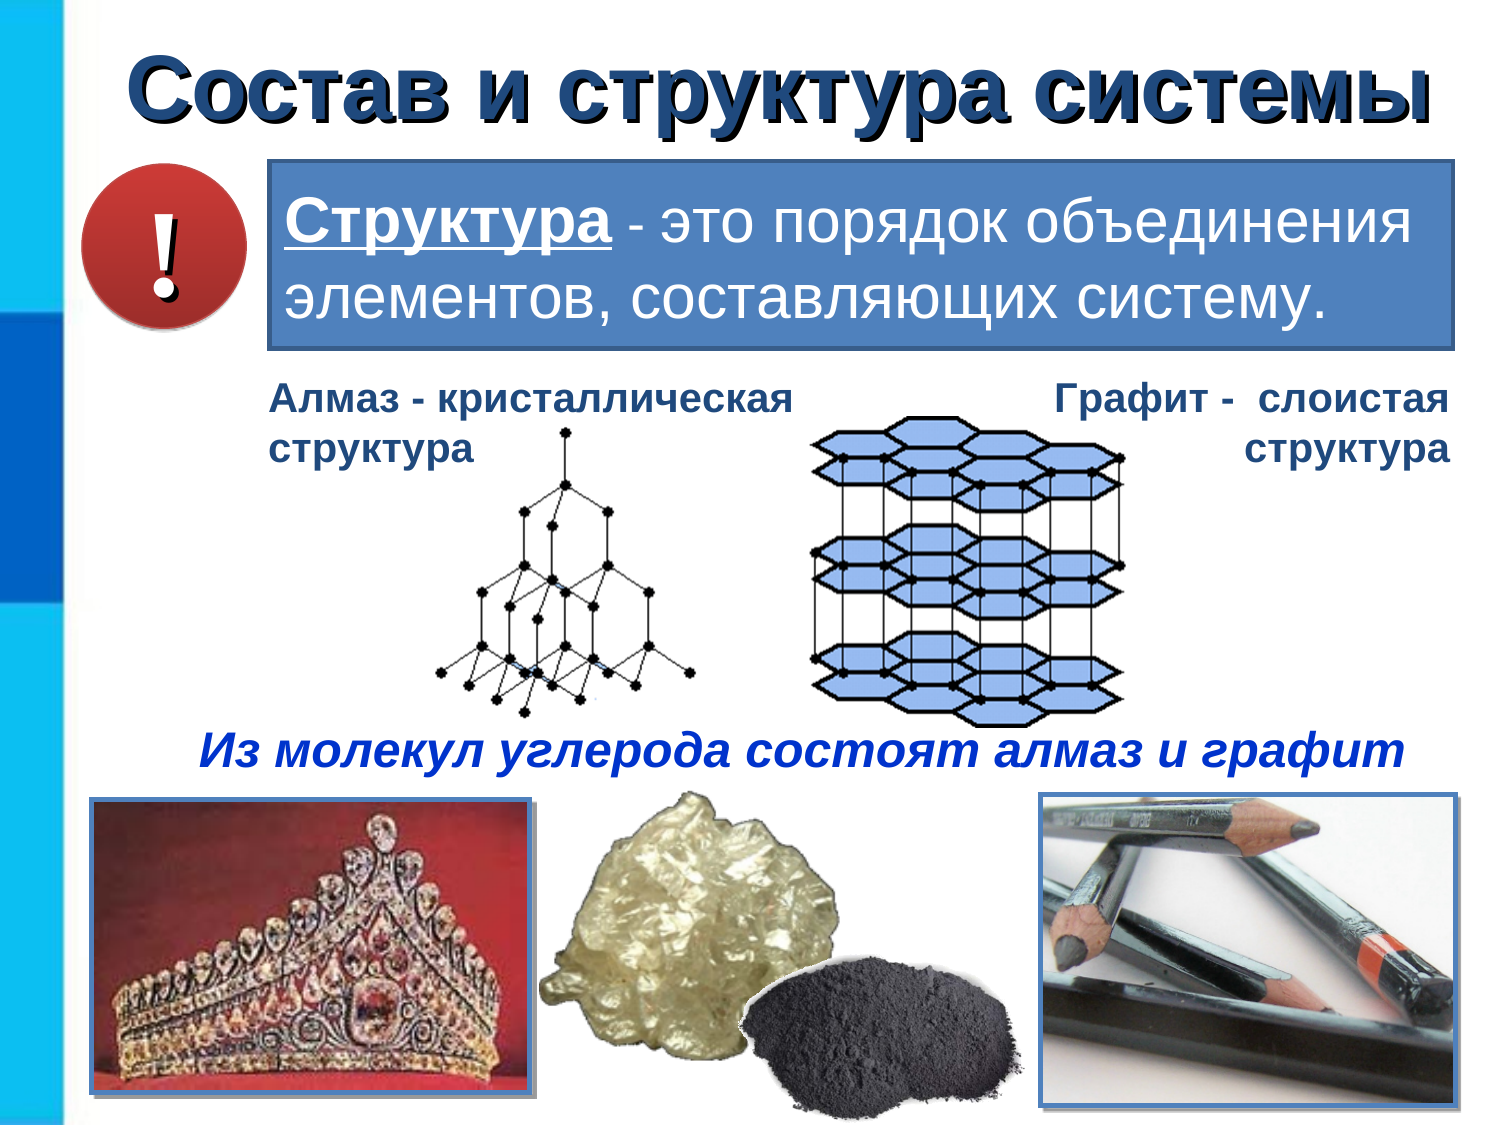

# Состав и структура системы
Структура - это порядок объединения элементов, составляющих систему.
!
Алмаз - кристаллическая структура
Графит - слоистая структура
Из молекул углерода состоят алмаз и графит